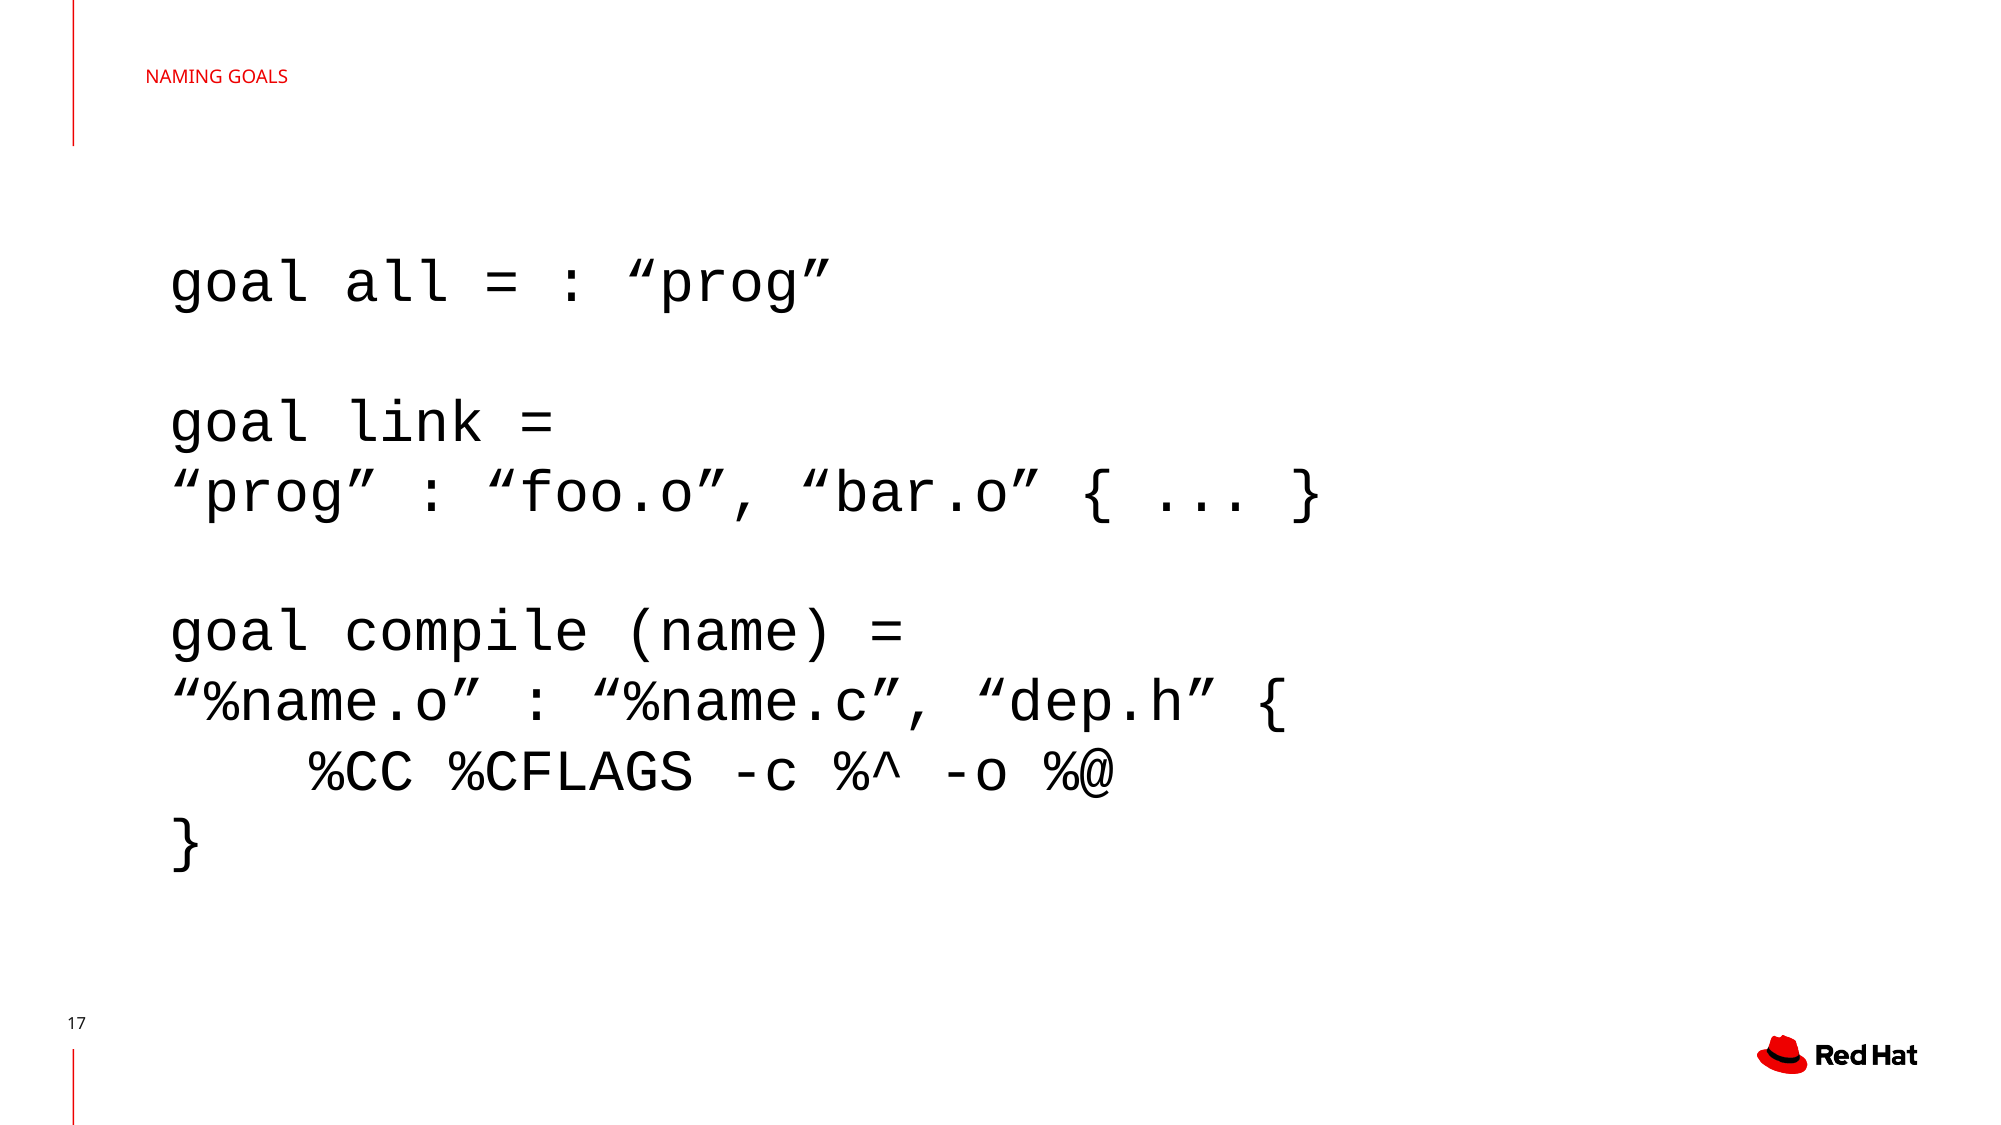

NAMING GOALS
goal all = : “prog”
goal link =
“prog” : “foo.o”, “bar.o” { ... }
goal compile (name) =
“%name.o” : “%name.c”, “dep.h” {
 %CC %CFLAGS -c %^ -o %@
}
17